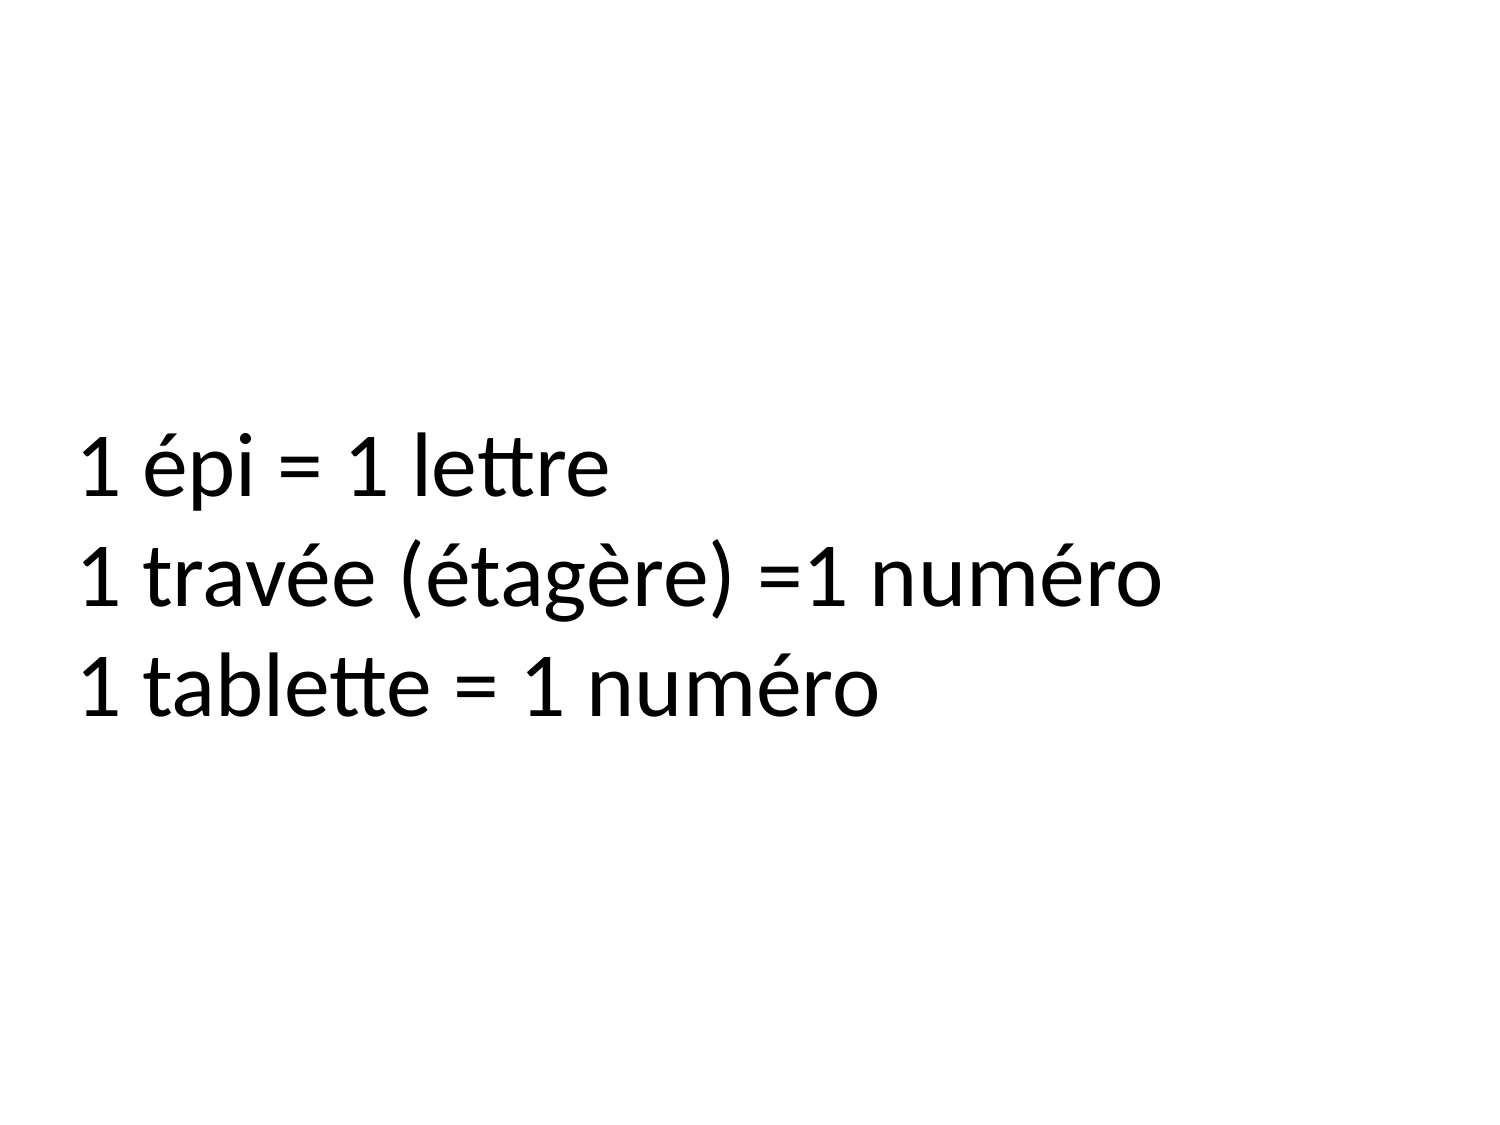

# 1 épi = 1 lettre 1 travée (étagère) =1 numéro 1 tablette = 1 numéro